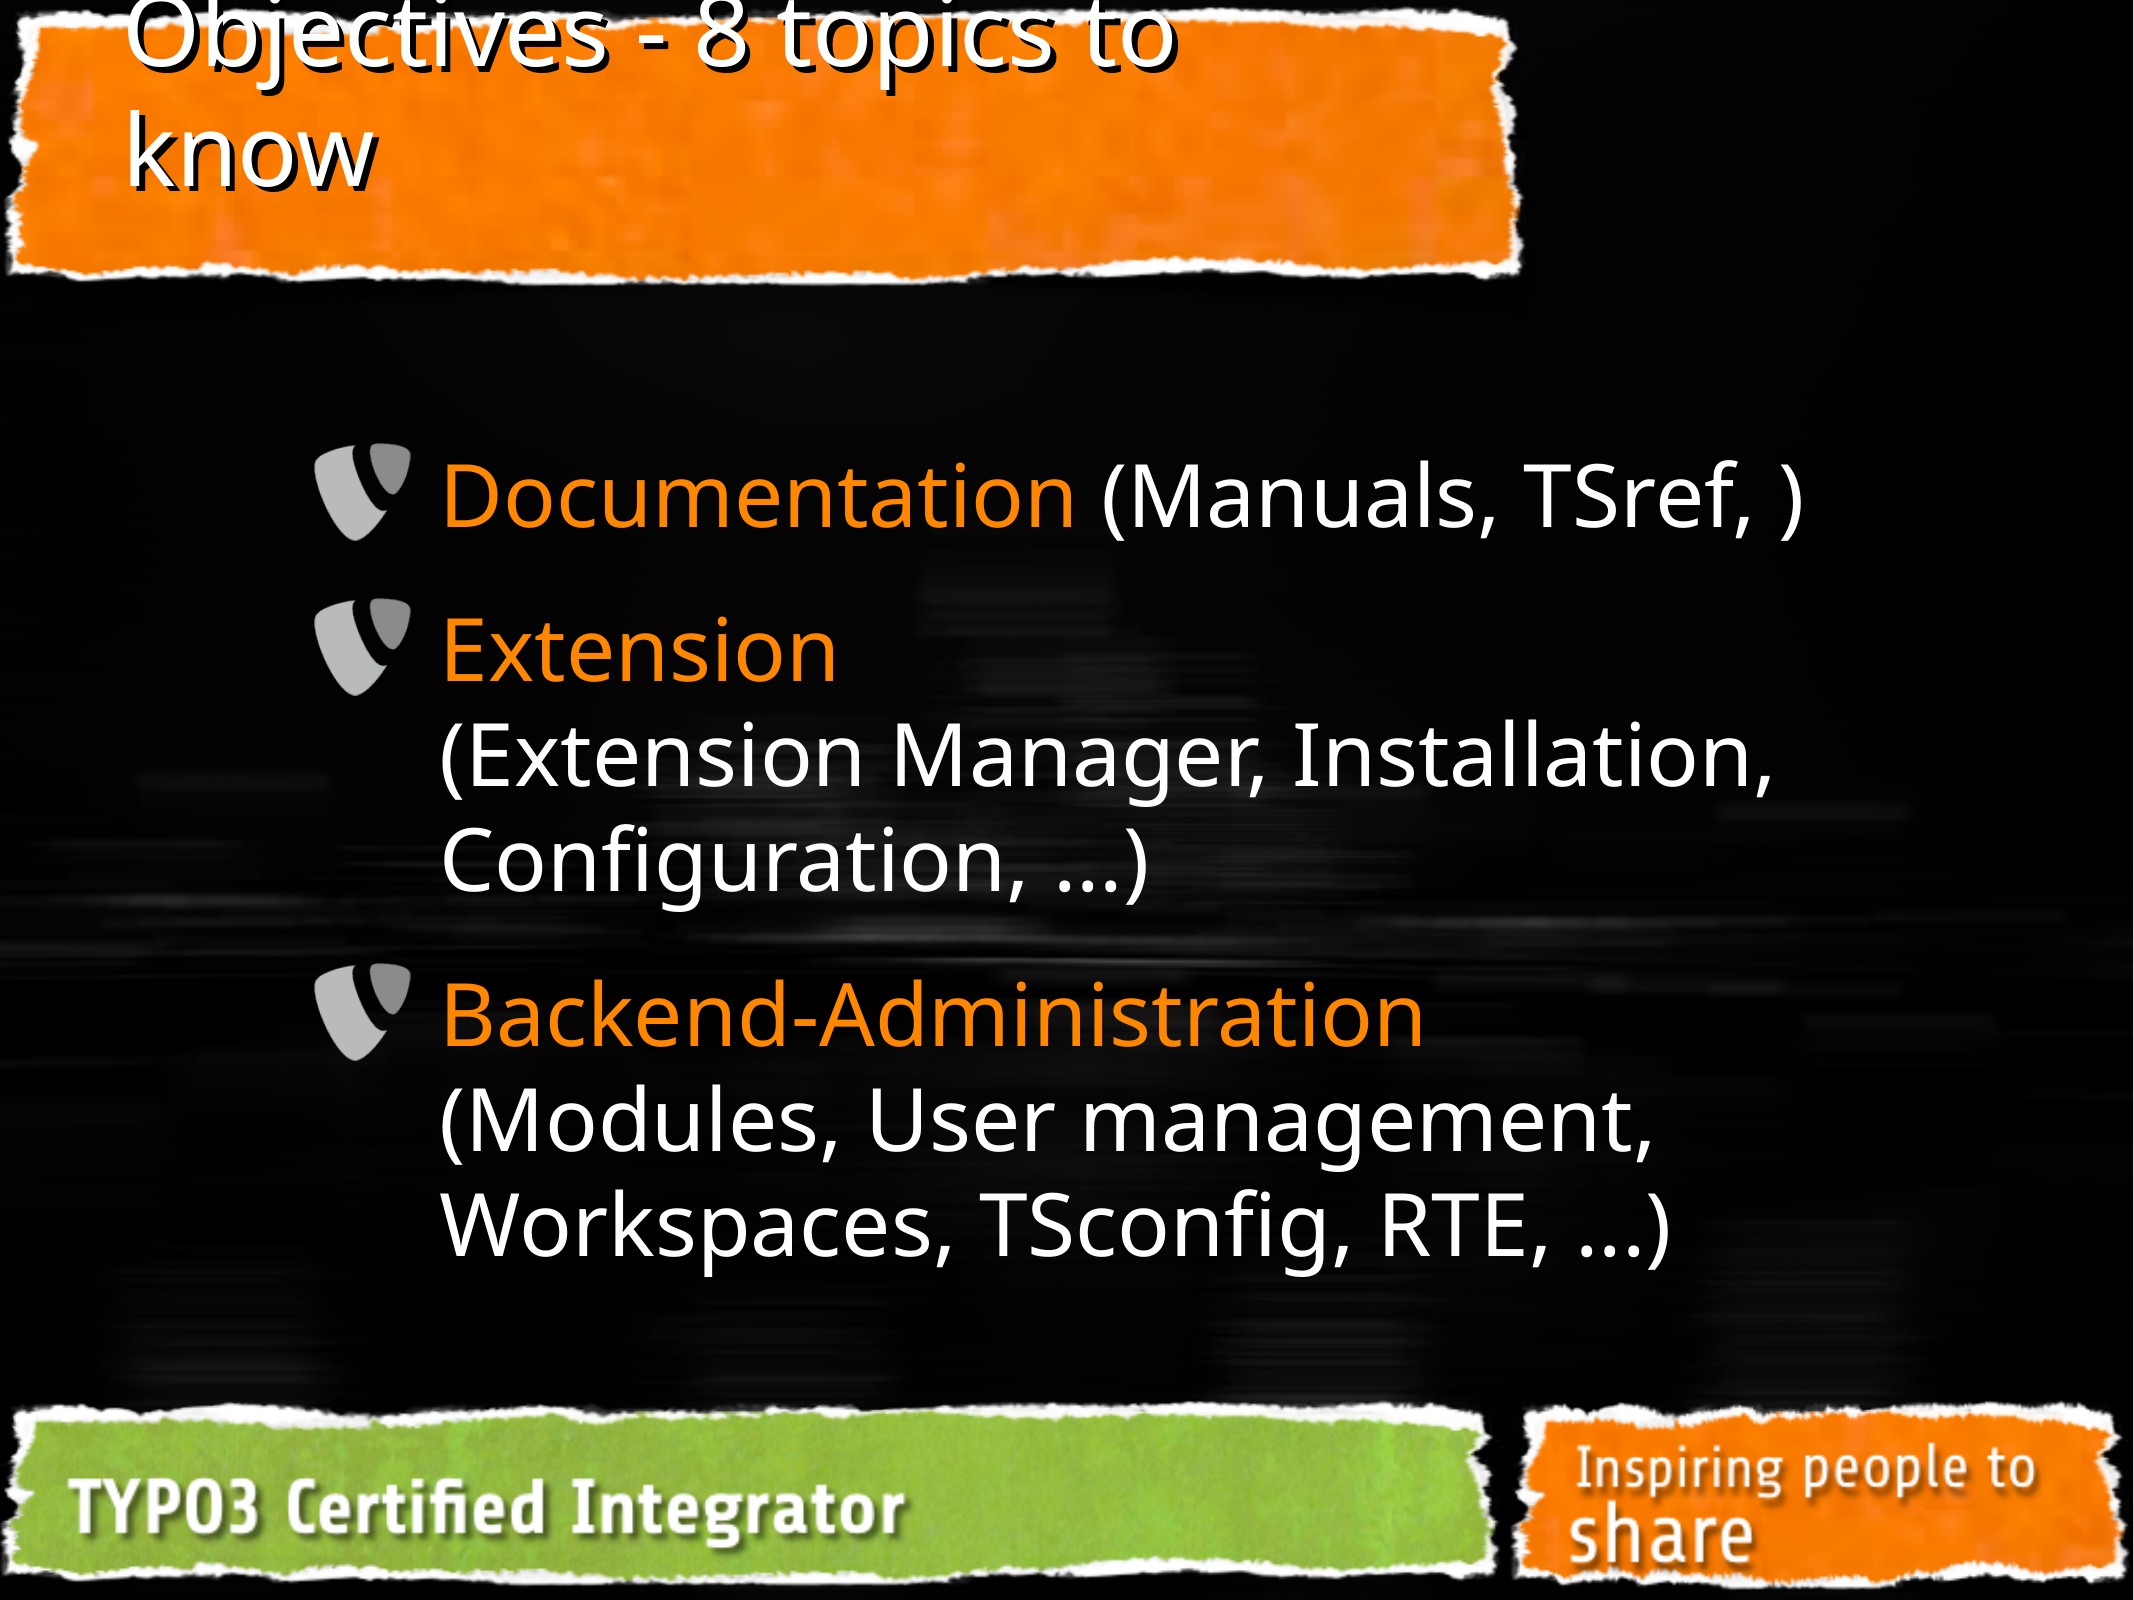

# Objectives - 8 topics to know
Documentation (Manuals, TSref, )
Extension
(Extension Manager, Installation, Configuration, ...)
Backend-Administration
(Modules, User management, Workspaces, TSconfig, RTE, ...)